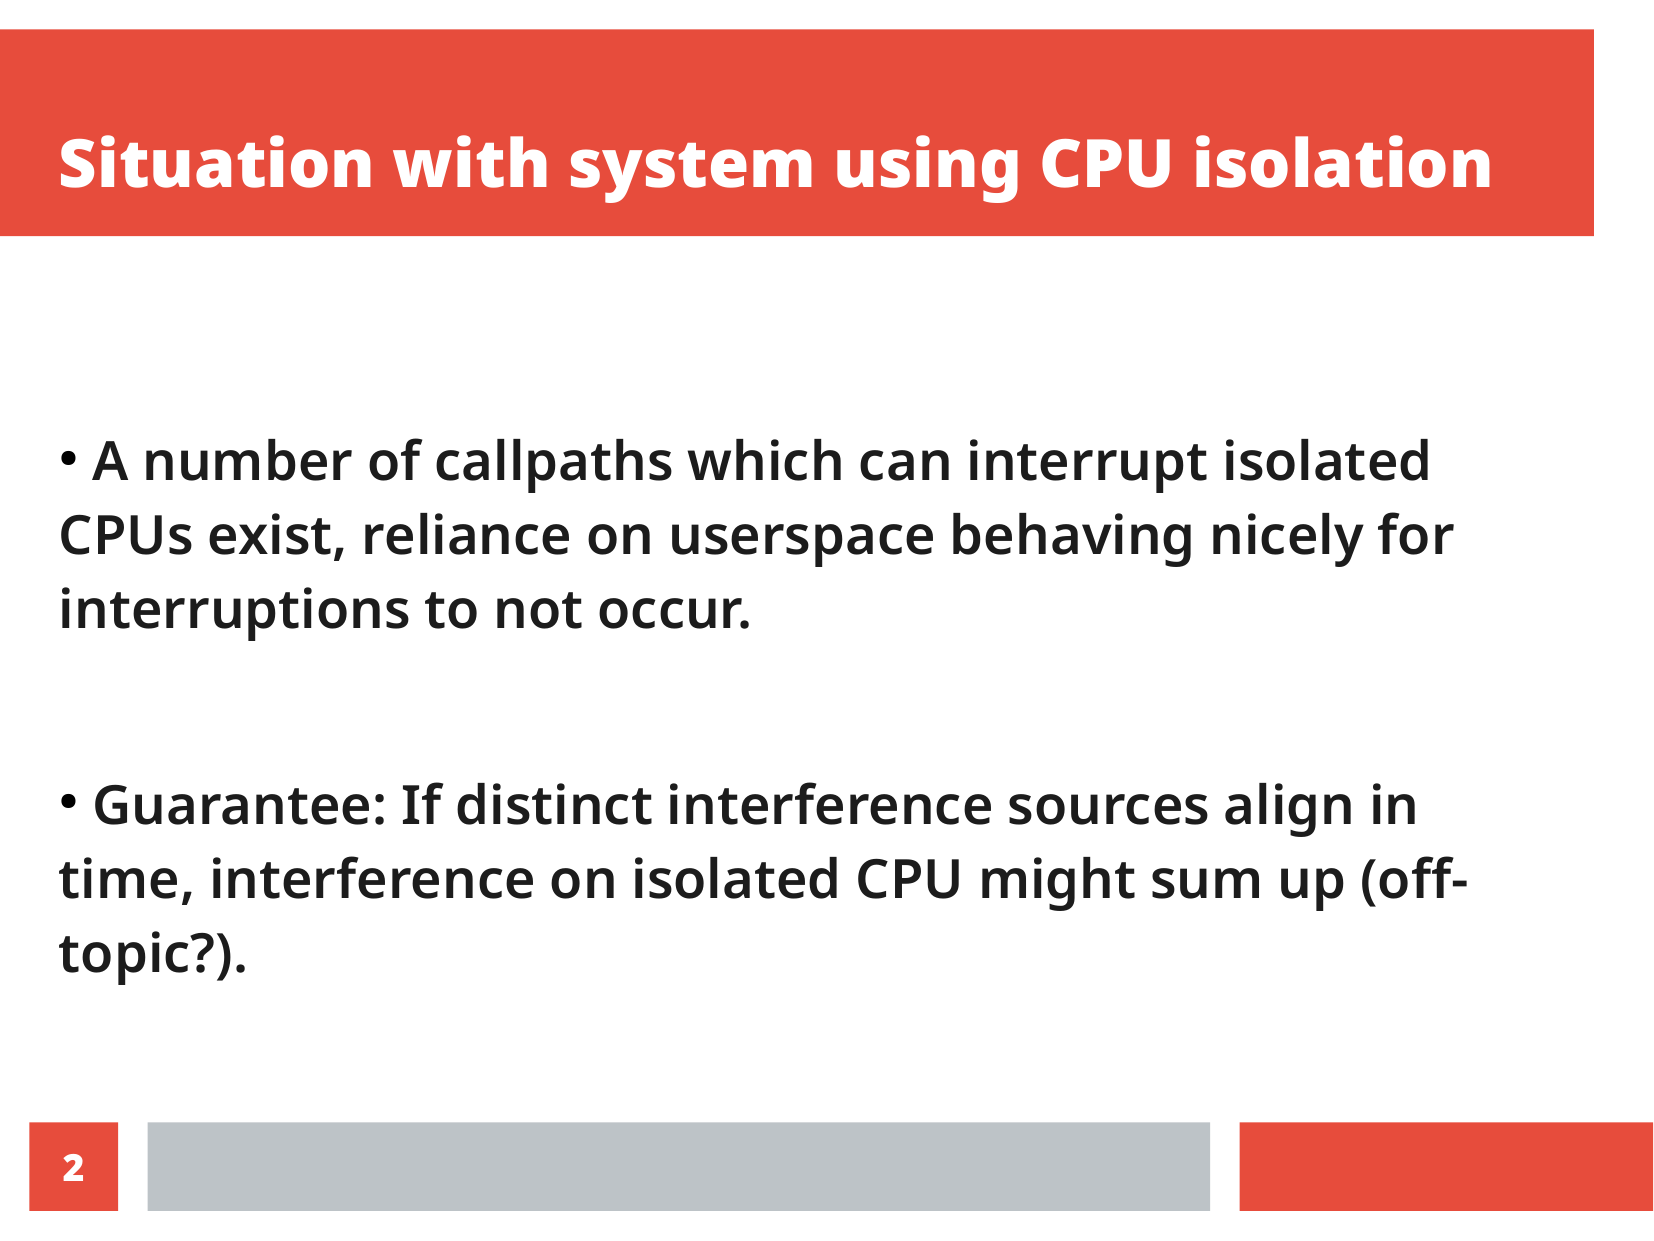

# Situation with system using CPU isolation
 A number of callpaths which can interrupt isolated CPUs exist, reliance on userspace behaving nicely for interruptions to not occur.
 Guarantee: If distinct interference sources align in time, interference on isolated CPU might sum up (off-topic?).
2